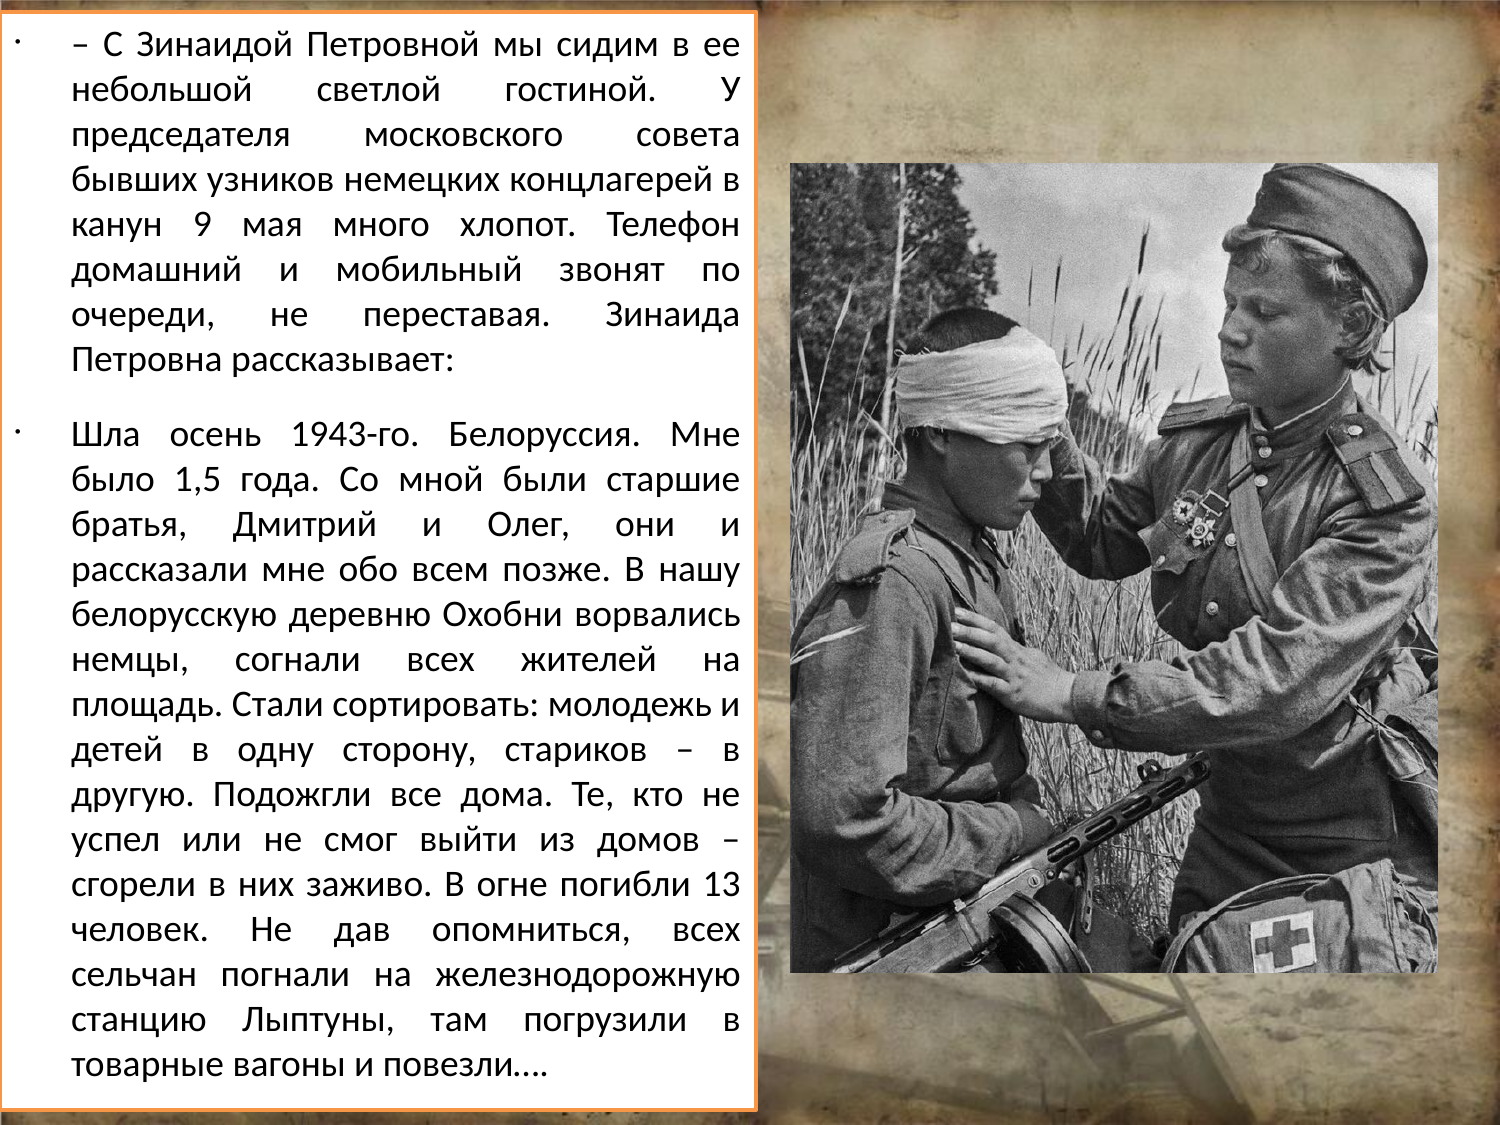

– С Зинаидой Петровной мы сидим в ее небольшой светлой гостиной. У председателя московского совета бывших узников немецких концлагерей в канун 9 мая много хлопот. Телефон домашний и мобильный звонят по очереди, не переставая. Зинаида Петровна рассказывает:
Шла осень 1943-го. Белоруссия. Мне было 1,5 года. Со мной были старшие братья, Дмитрий и Олег, они и рассказали мне обо всем позже. В нашу белорусскую деревню Охобни ворвались немцы, согнали всех жителей на площадь. Стали сортировать: молодежь и детей в одну сторону, стариков – в другую. Подожгли все дома. Те, кто не успел или не смог выйти из домов – сгорели в них заживо. В огне погибли 13 человек. Не дав опомниться, всех сельчан погнали на железнодорожную станцию Лыптуны, там погрузили в товарные вагоны и повезли….
#